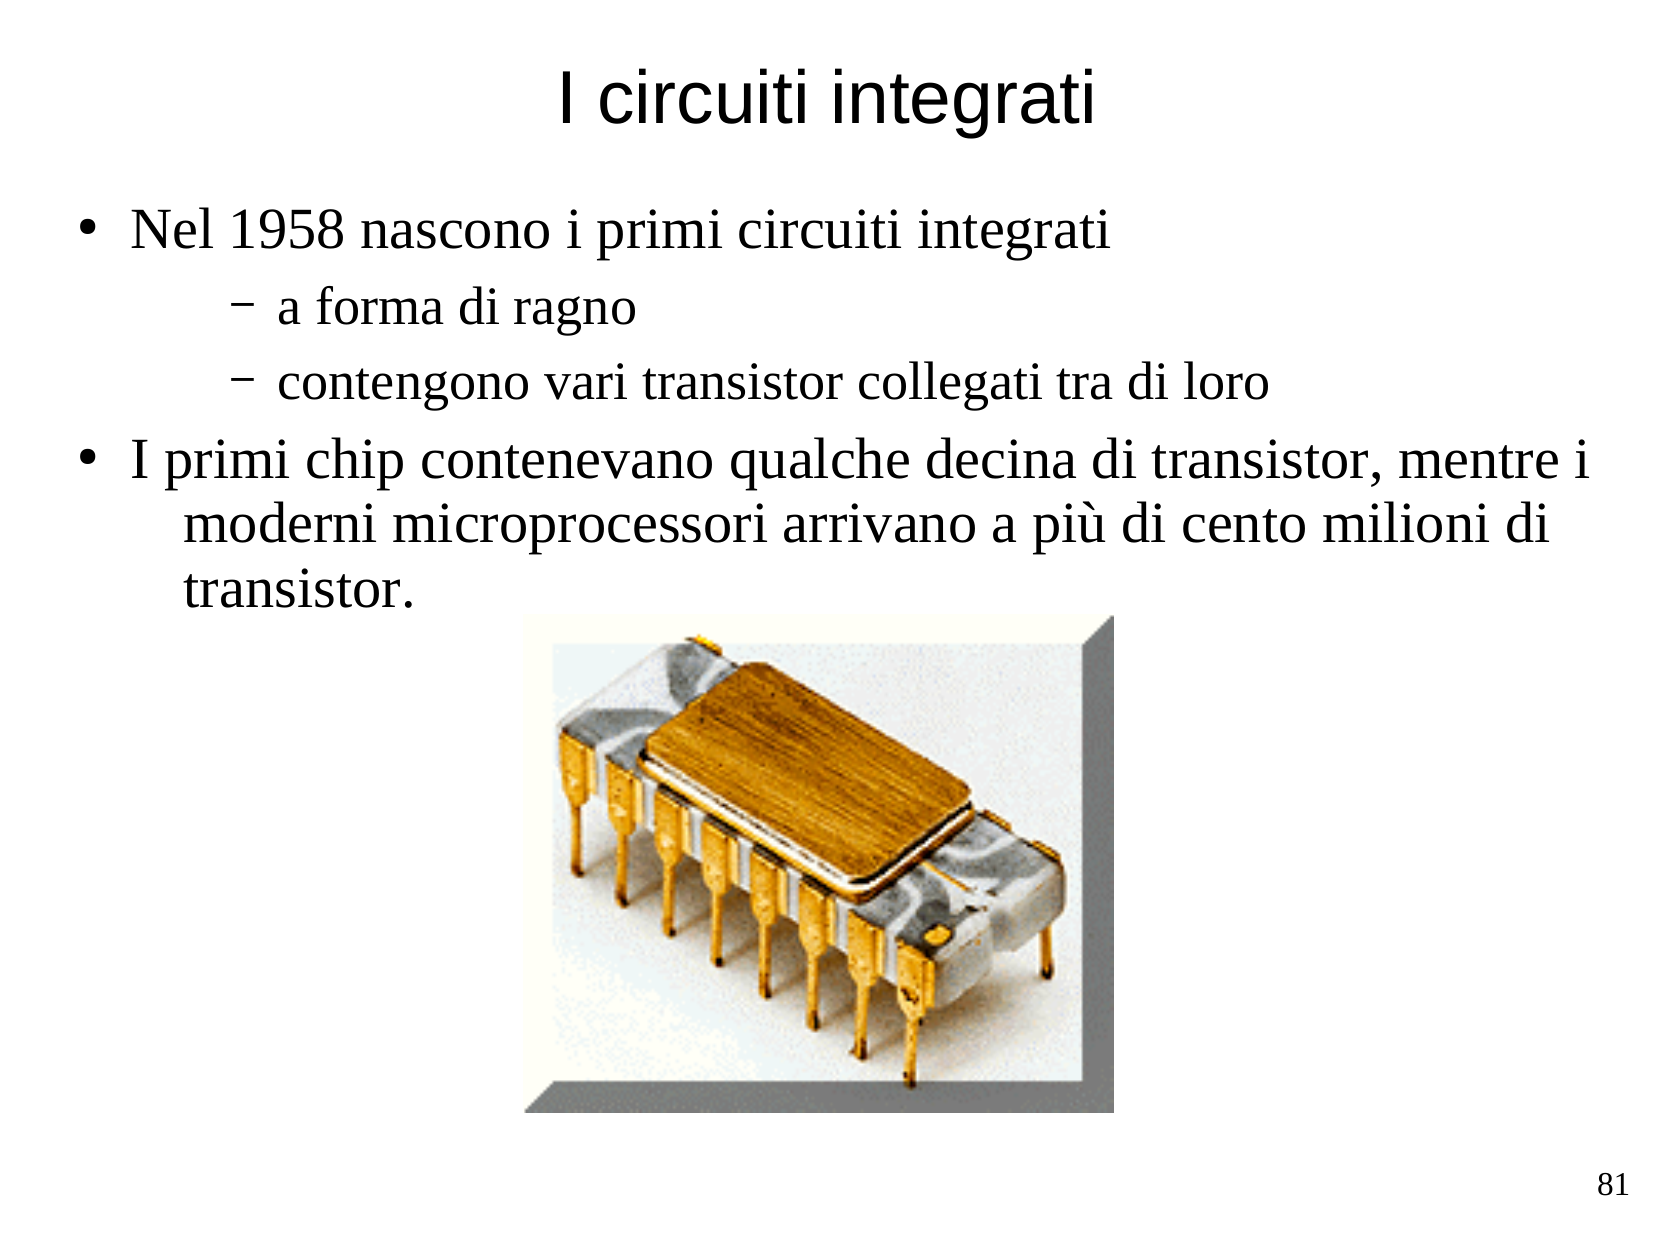

# I circuiti integrati
Nel 1958 nascono i primi circuiti integrati
a forma di ragno
contengono vari transistor collegati tra di loro
I primi chip contenevano qualche decina di transistor, mentre i moderni microprocessori arrivano a più di cento milioni di transistor.